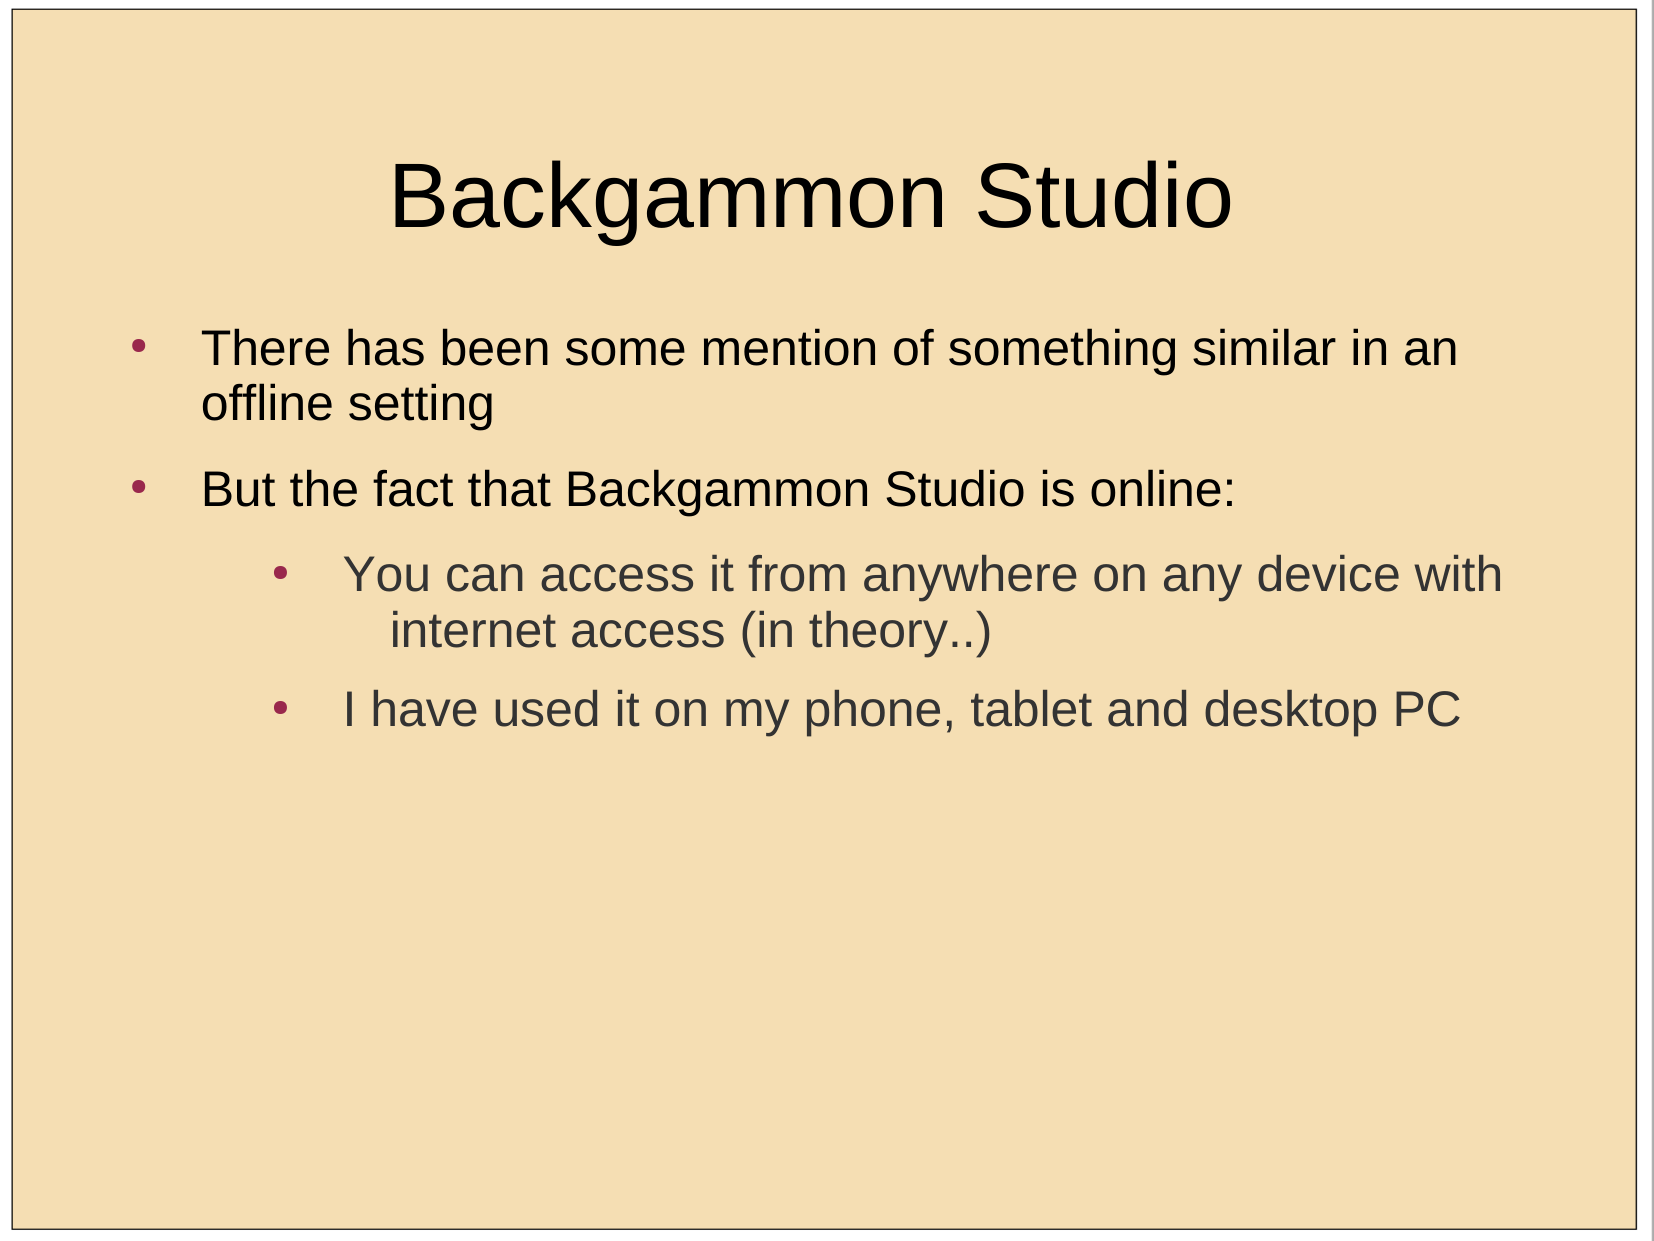

# Backgammon Studio
There has been some mention of something similar in an offline setting
But the fact that Backgammon Studio is online:
You can access it from anywhere on any device with internet access (in theory..)
I have used it on my phone, tablet and desktop PC